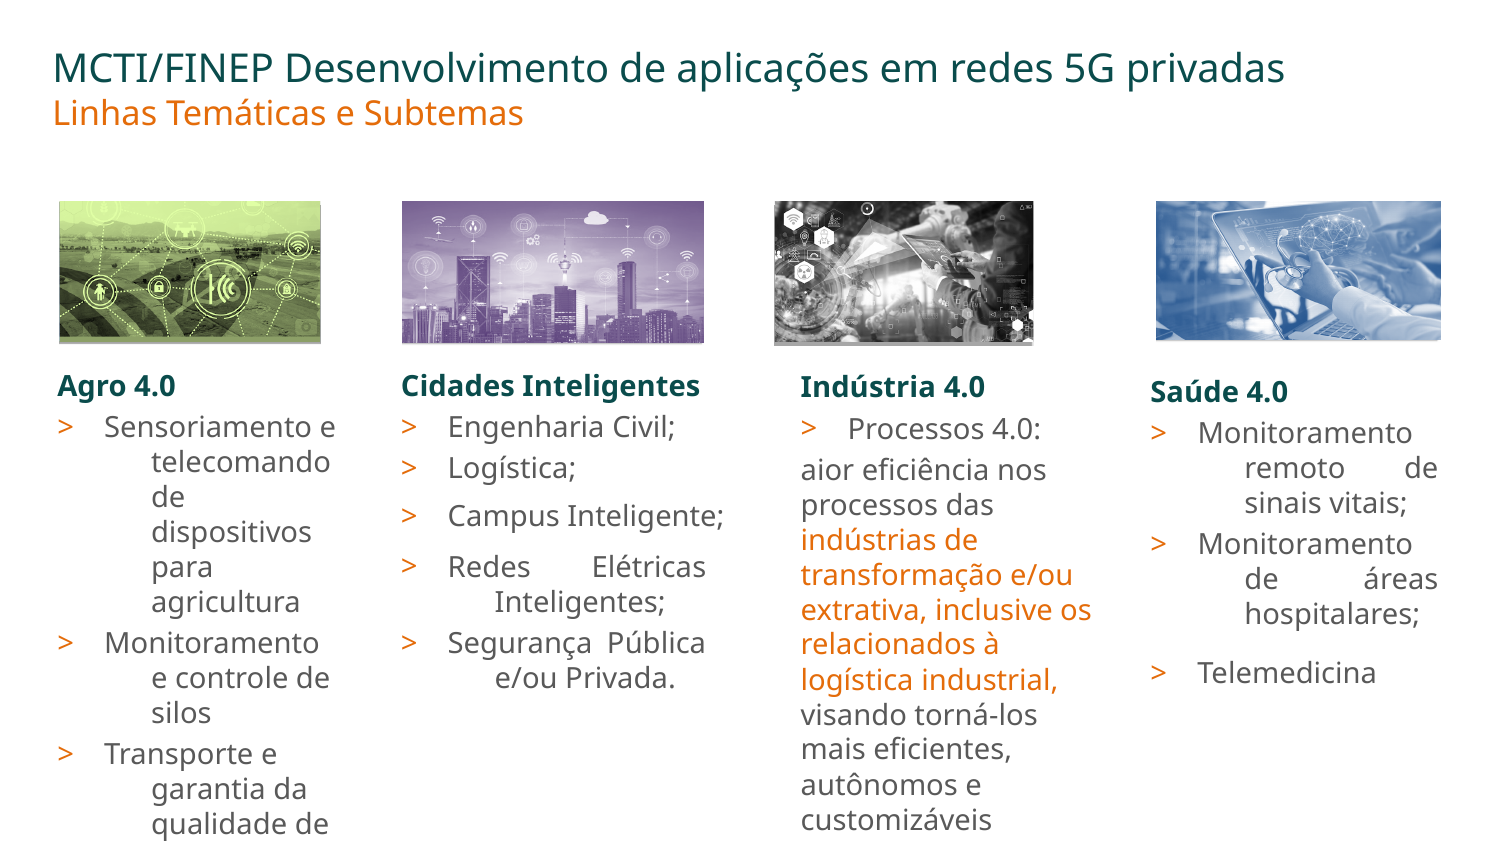

MCTI/FINEP Desenvolvimento de aplicações em redes 5G privadas
Linhas Temáticas e Subtemas
Agro 4.0
Sensoriamento e telecomando de dispositivos para agricultura
Monitoramento e controle de silos
Transporte e garantia da qualidade de alimentos
Cidades Inteligentes
Engenharia Civil;
Logística;
Indústria 4.0
Processos 4.0:
aior eficiência nos processos das indústrias de transformação e/ou extrativa, inclusive os relacionados à logística industrial, visando torná-los mais eficientes, autônomos e customizáveis
Saúde 4.0
Monitoramento remoto de sinais vitais;
Monitoramento de áreas hospitalares;
Campus Inteligente;
Redes Elétricas Inteligentes;
Segurança Pública e/ou Privada.
Telemedicina